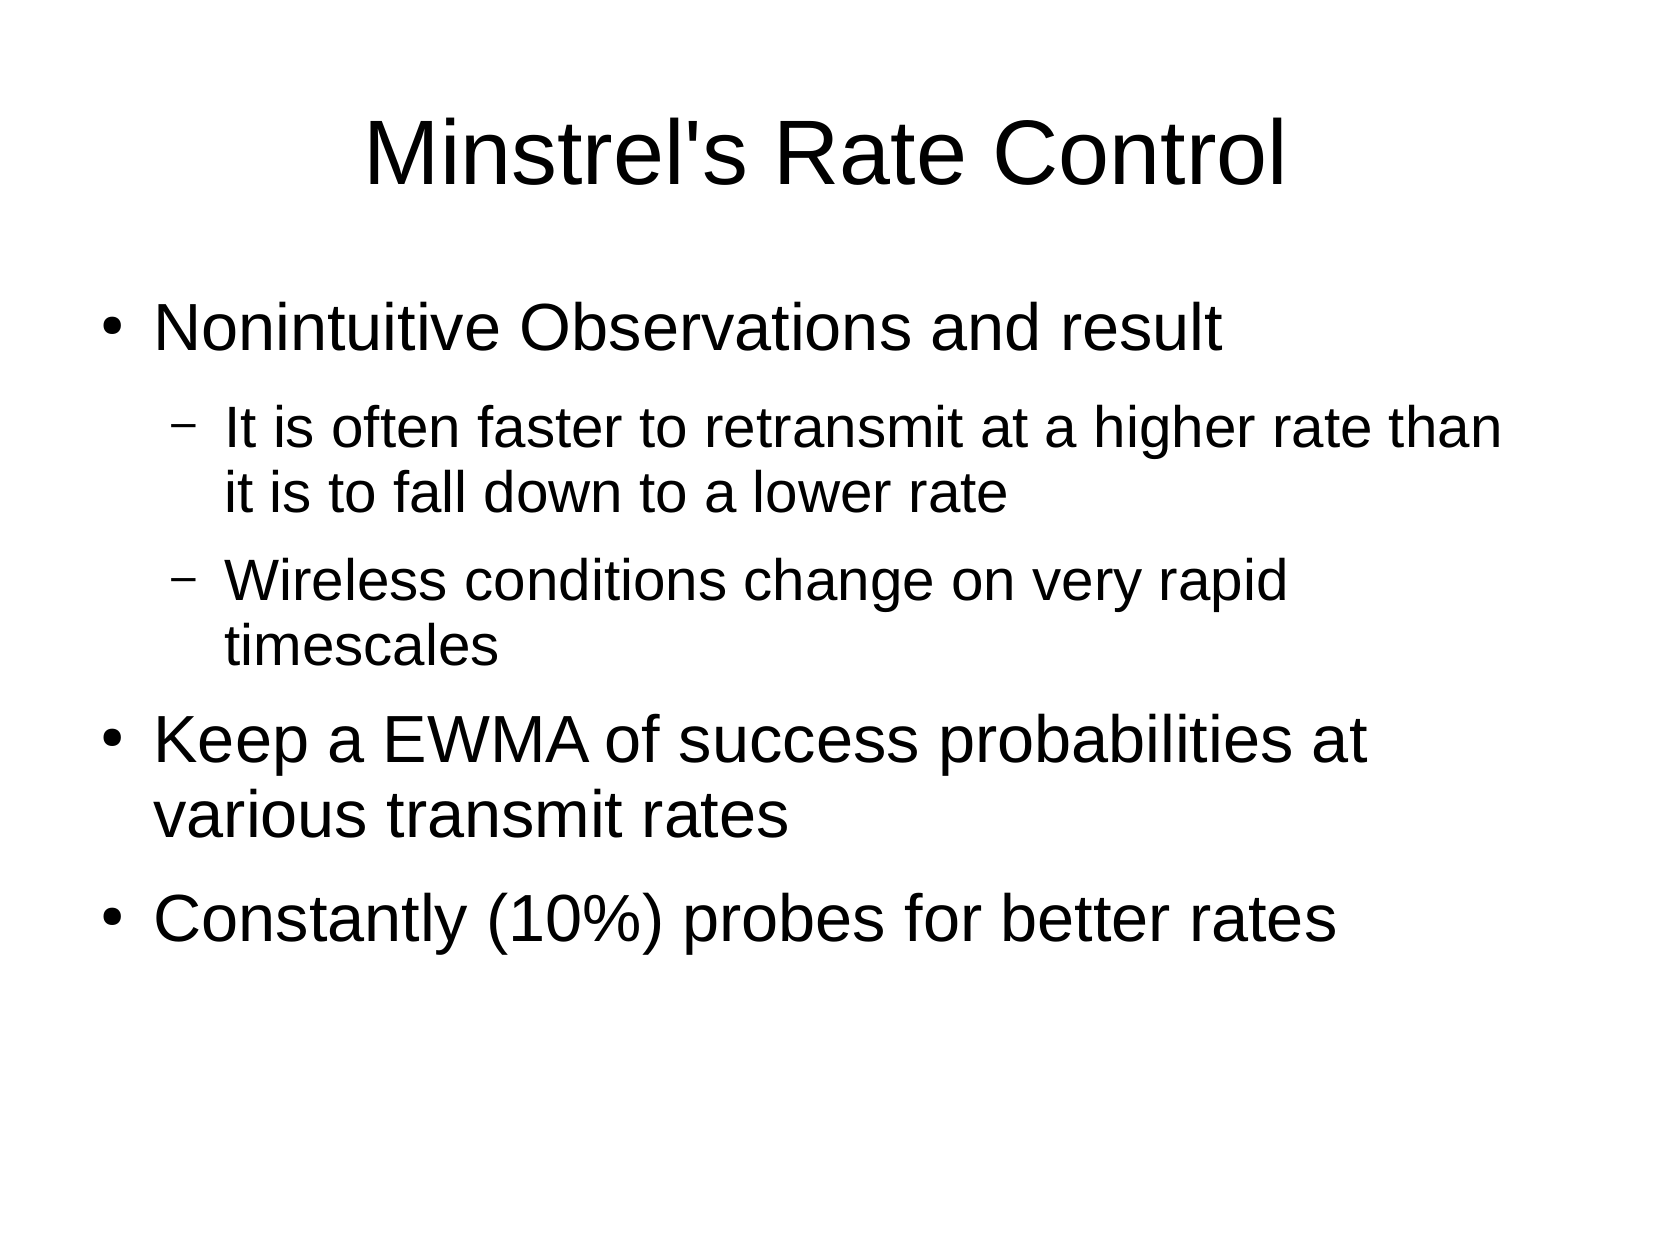

# Minstrel's Rate Control
Nonintuitive Observations and result
It is often faster to retransmit at a higher rate than it is to fall down to a lower rate
Wireless conditions change on very rapid timescales
Keep a EWMA of success probabilities at various transmit rates
Constantly (10%) probes for better rates